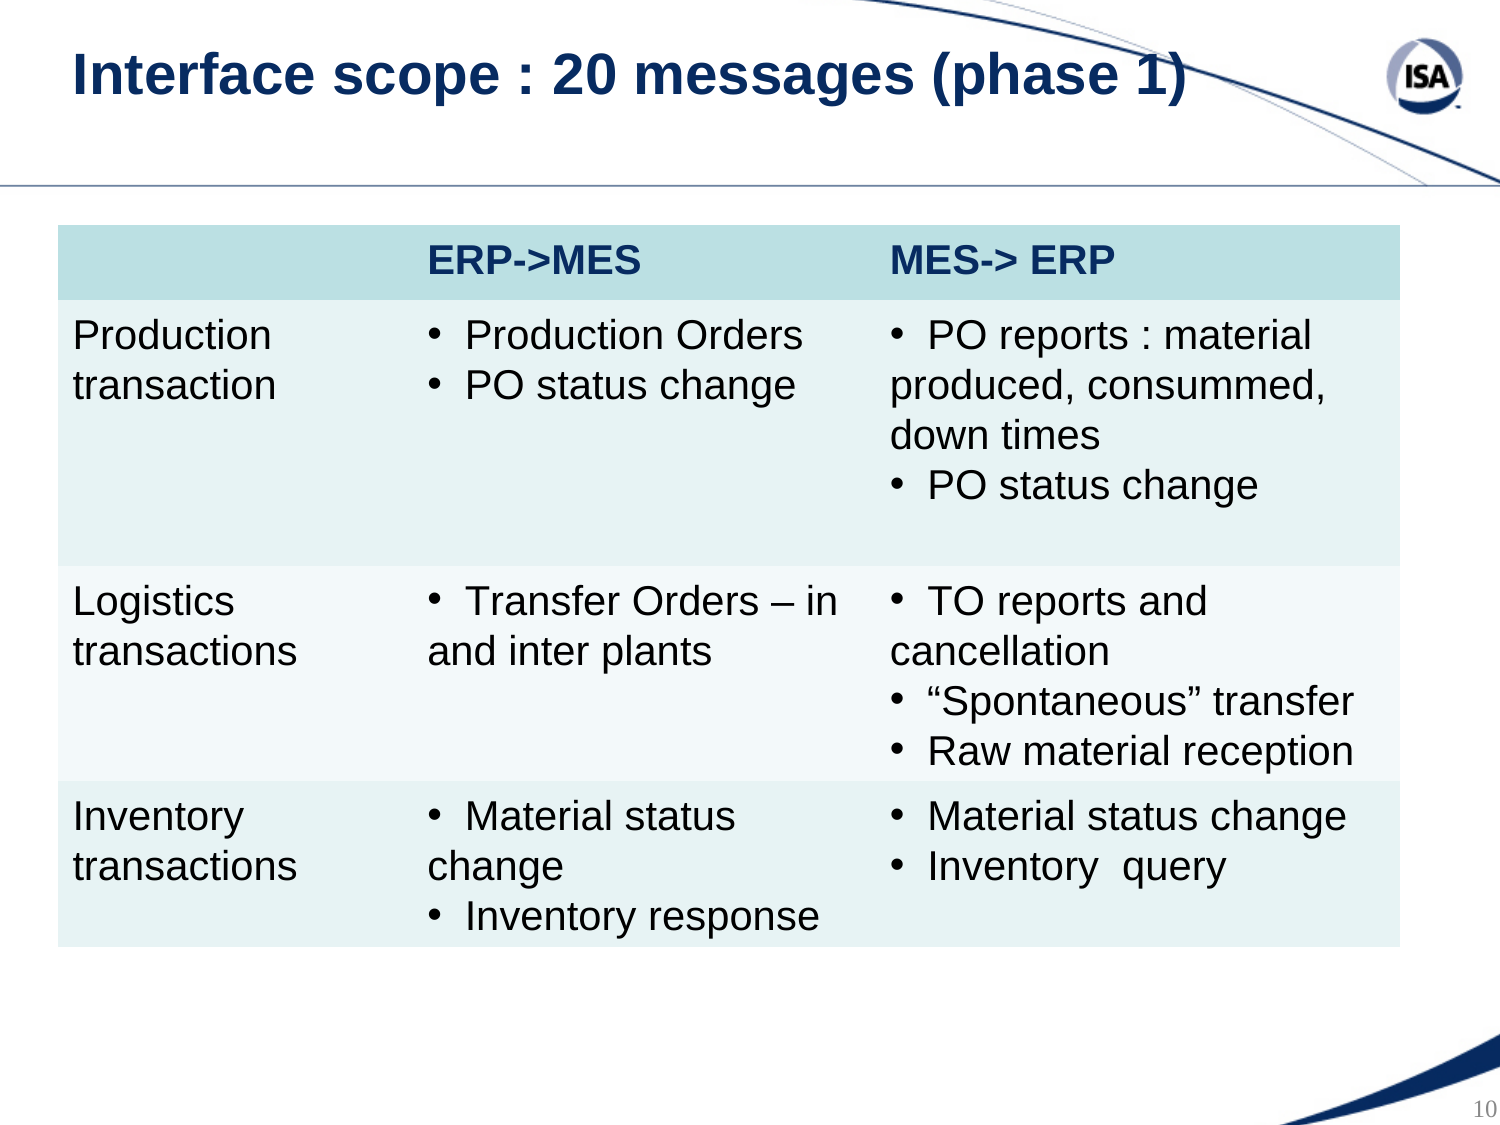

# Interface scope : 20 messages (phase 1)
| | ERP->MES | MES-> ERP |
| --- | --- | --- |
| Production transaction | Production Orders PO status change | PO reports : material produced, consummed, down times PO status change |
| Logistics transactions | Transfer Orders – in and inter plants | TO reports and cancellation “Spontaneous” transfer Raw material reception |
| Inventory transactions | Material status change Inventory response | Material status change Inventory query |